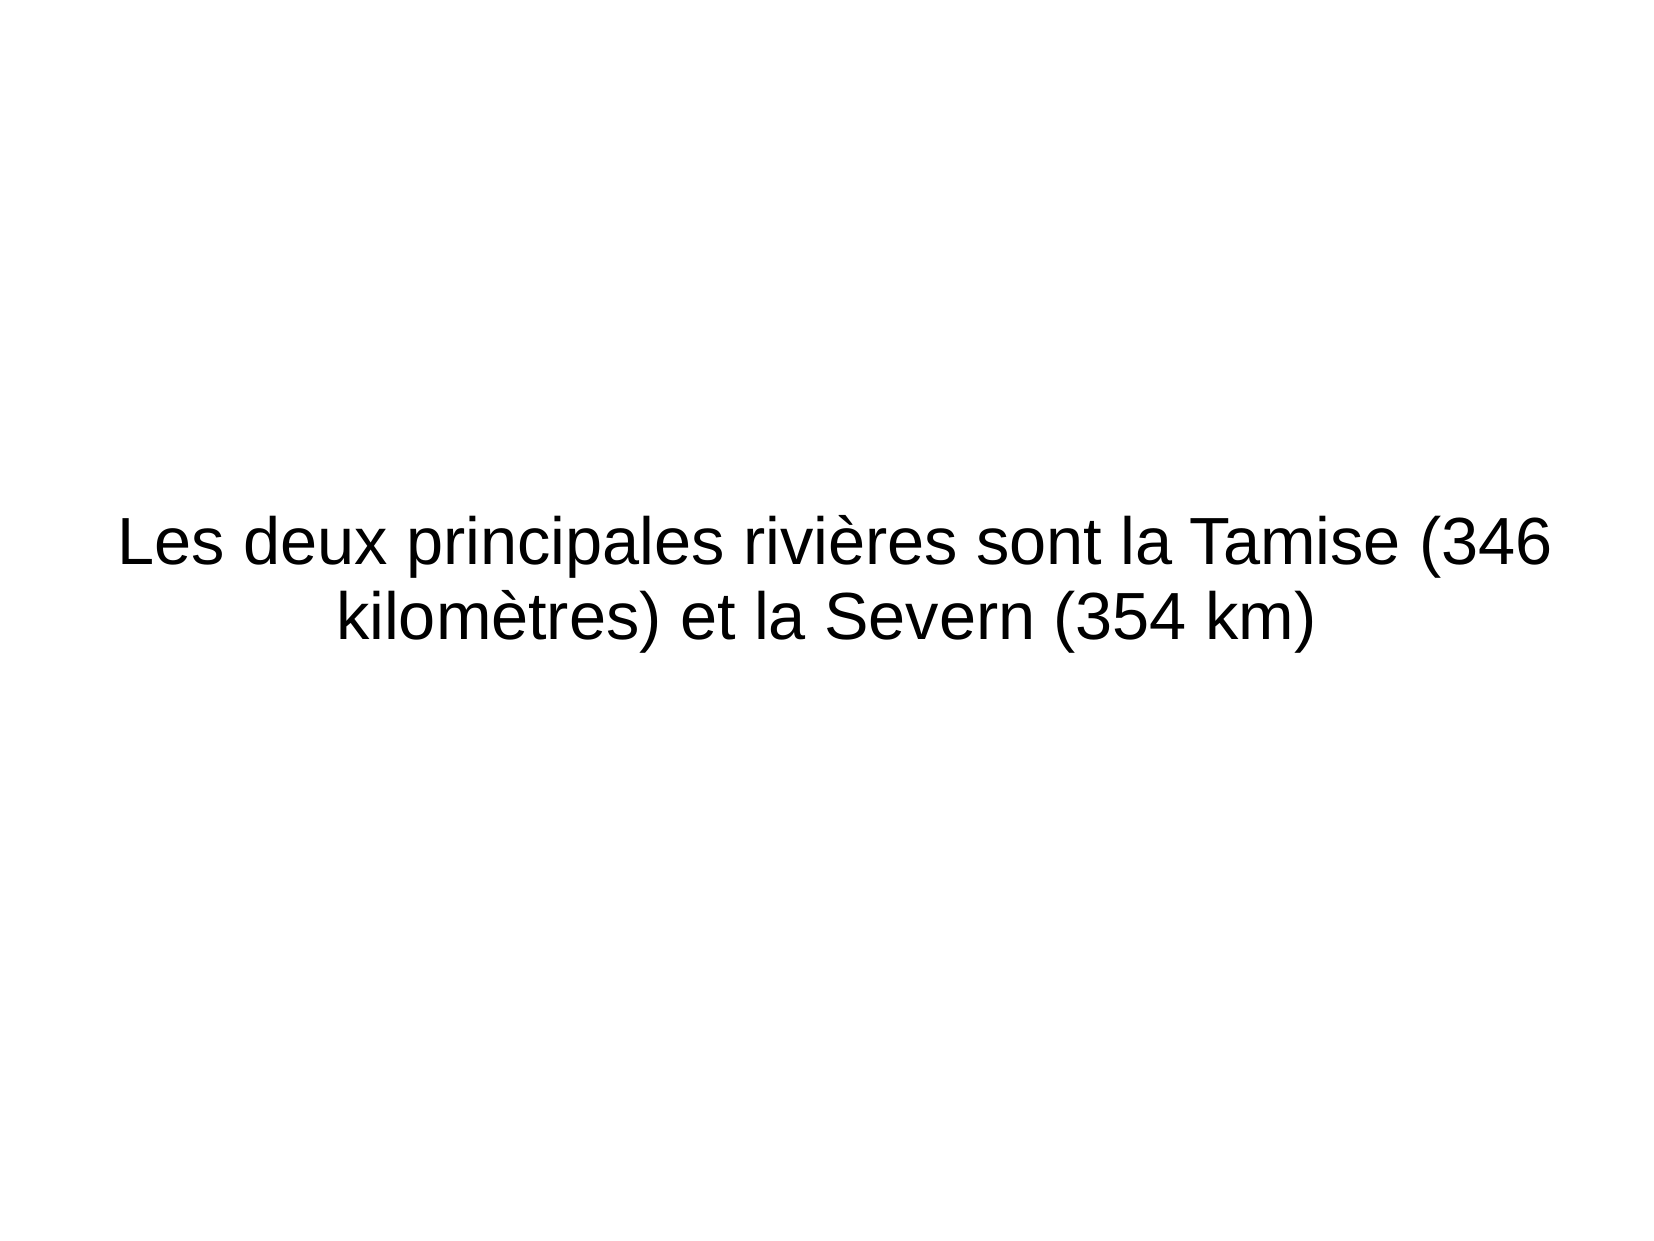

# Les deux principales rivières sont la Tamise (346 kilomètres) et la Severn (354 km)